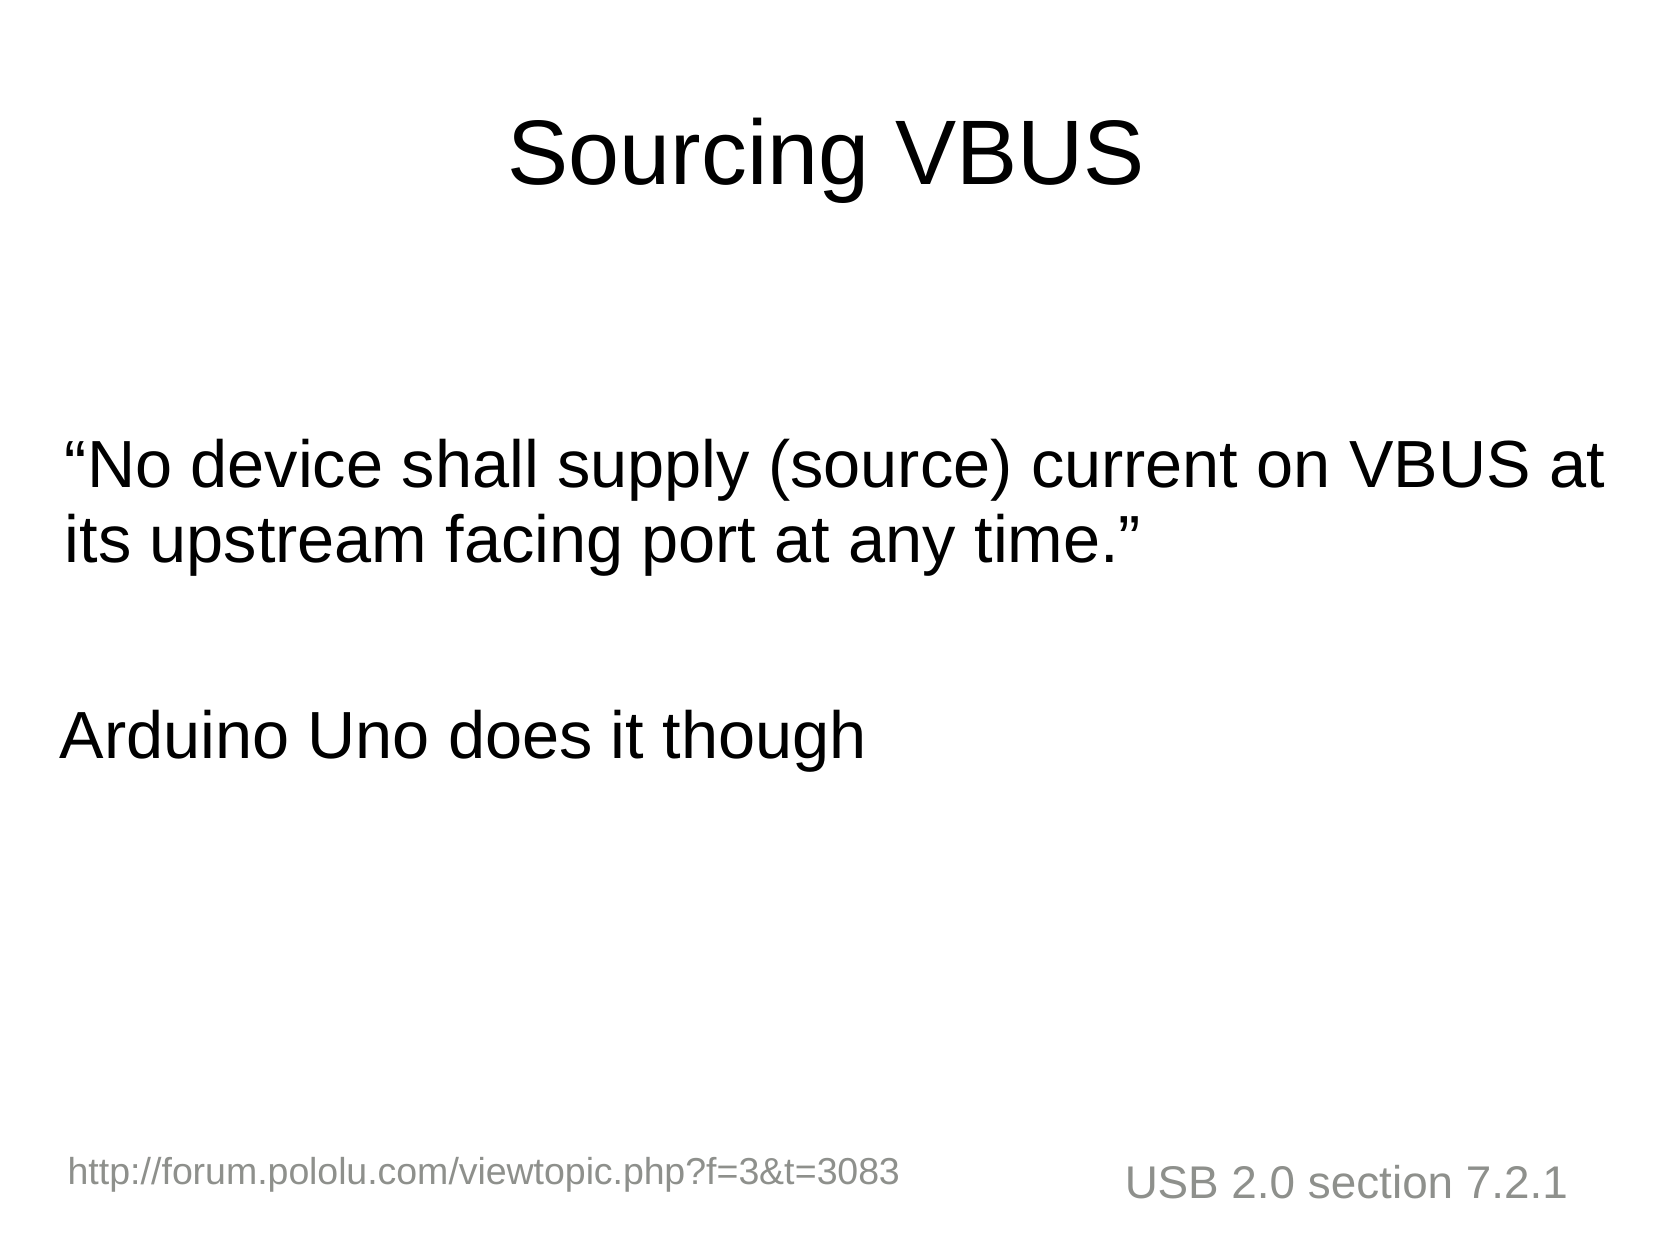

# Sourcing VBUS
“No device shall supply (source) current on VBUS at its upstream facing port at any time.”
Arduino Uno does it though
http://forum.pololu.com/viewtopic.php?f=3&t=3083
USB 2.0 section 7.2.1